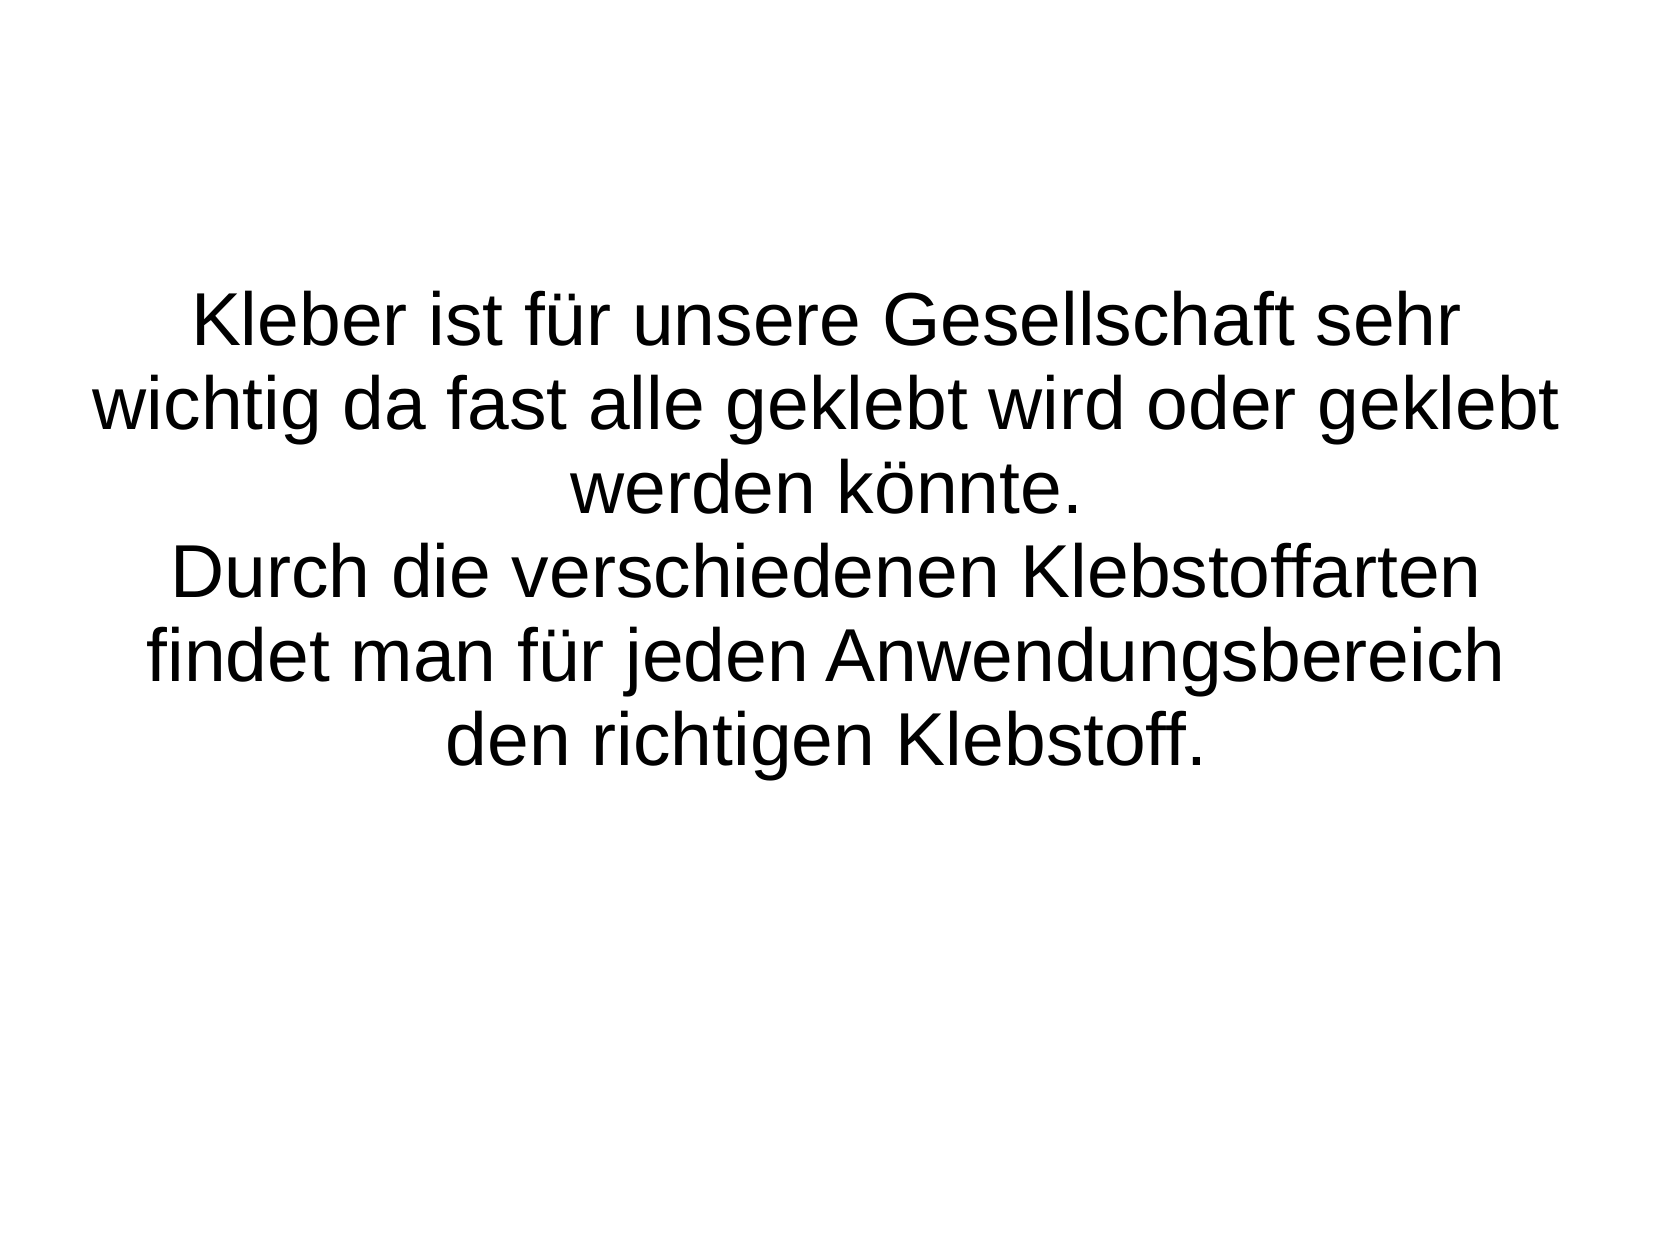

# Kleber ist für unsere Gesellschaft sehr wichtig da fast alle geklebt wird oder geklebt werden könnte.
Durch die verschiedenen Klebstoffarten findet man für jeden Anwendungsbereich den richtigen Klebstoff.